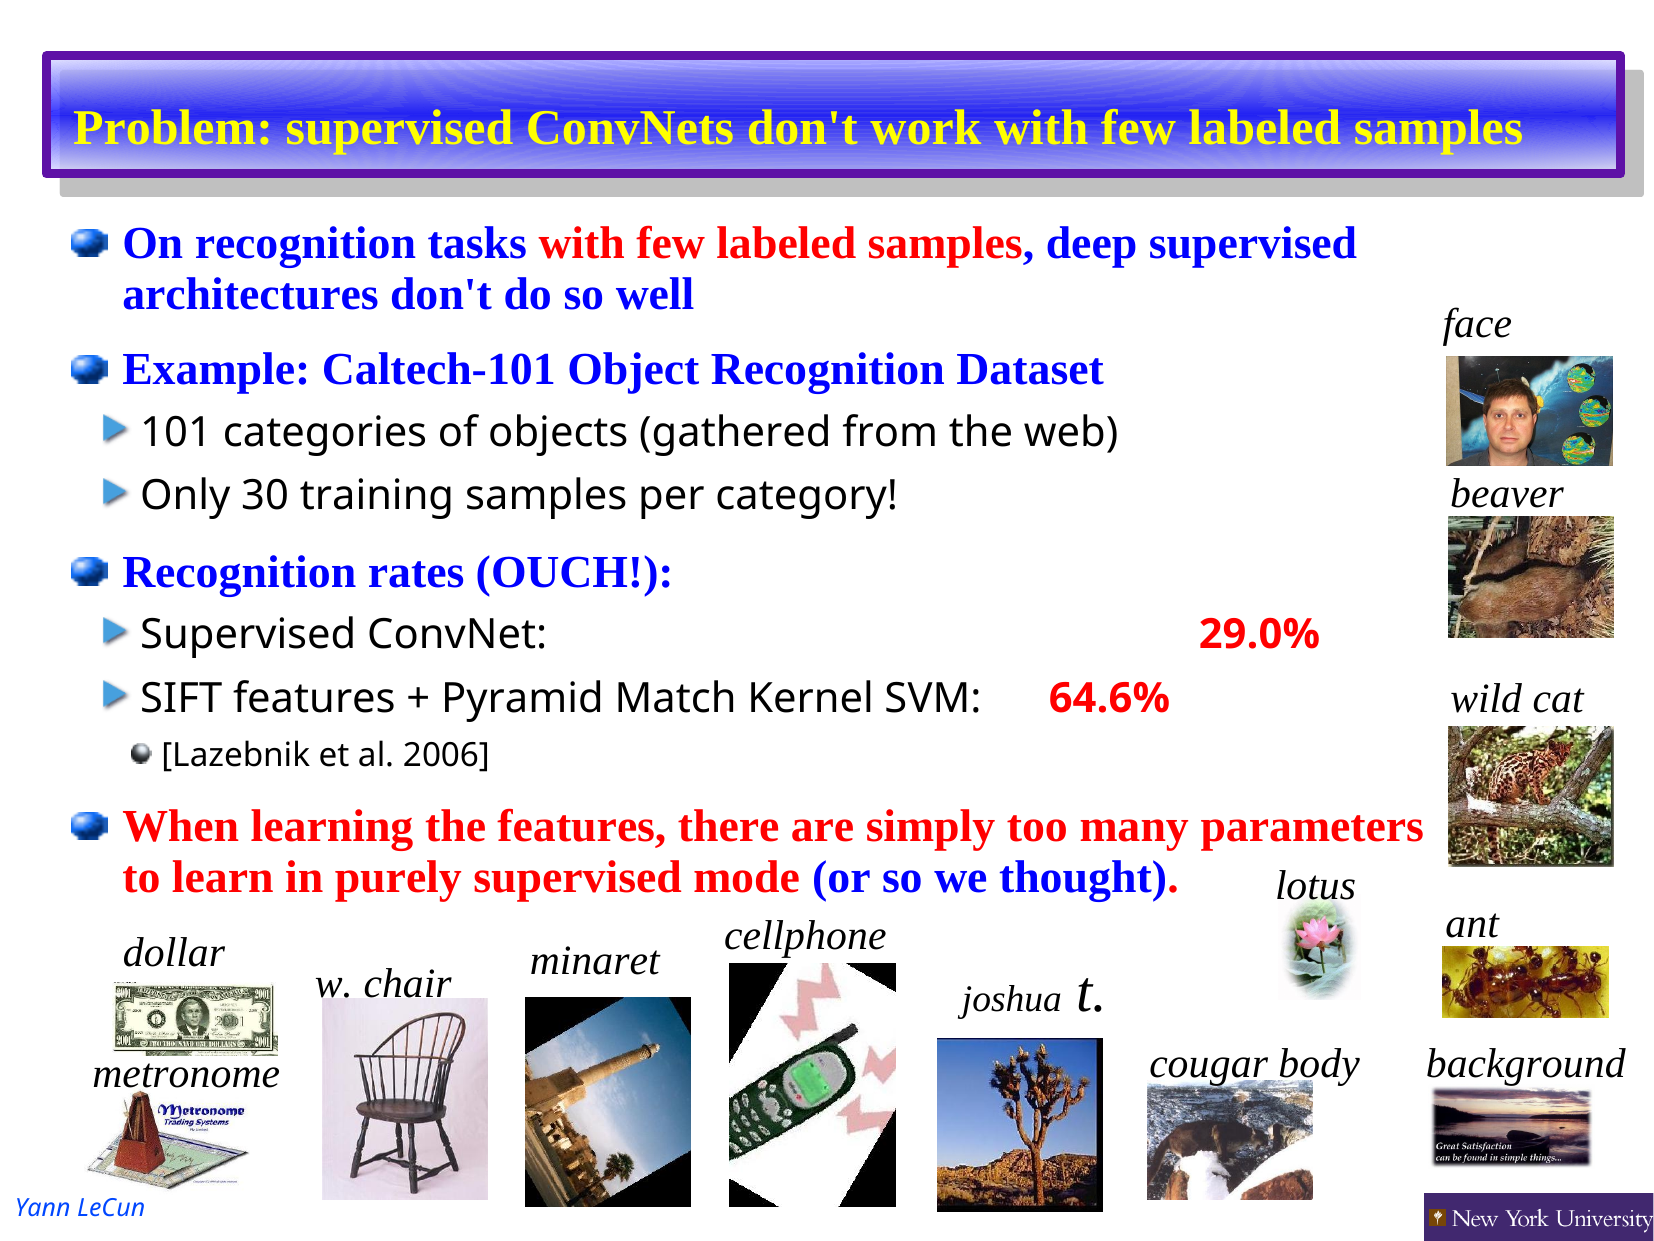

# Problem: supervised ConvNets don't work with few labeled samples
On recognition tasks with few labeled samples, deep supervised architectures don't do so well
Example: Caltech-101 Object Recognition Dataset
101 categories of objects (gathered from the web)
Only 30 training samples per category!
Recognition rates (OUCH!):
Supervised ConvNet: 					29.0%
SIFT features + Pyramid Match Kernel SVM:	64.6%
[Lazebnik et al. 2006]
When learning the features, there are simply too many parameters to learn in purely supervised mode (or so we thought).
face
beaver
wild cat
lotus
ant
cellphone
dollar
minaret
joshua t.
w. chair
background
cougar body
metronome